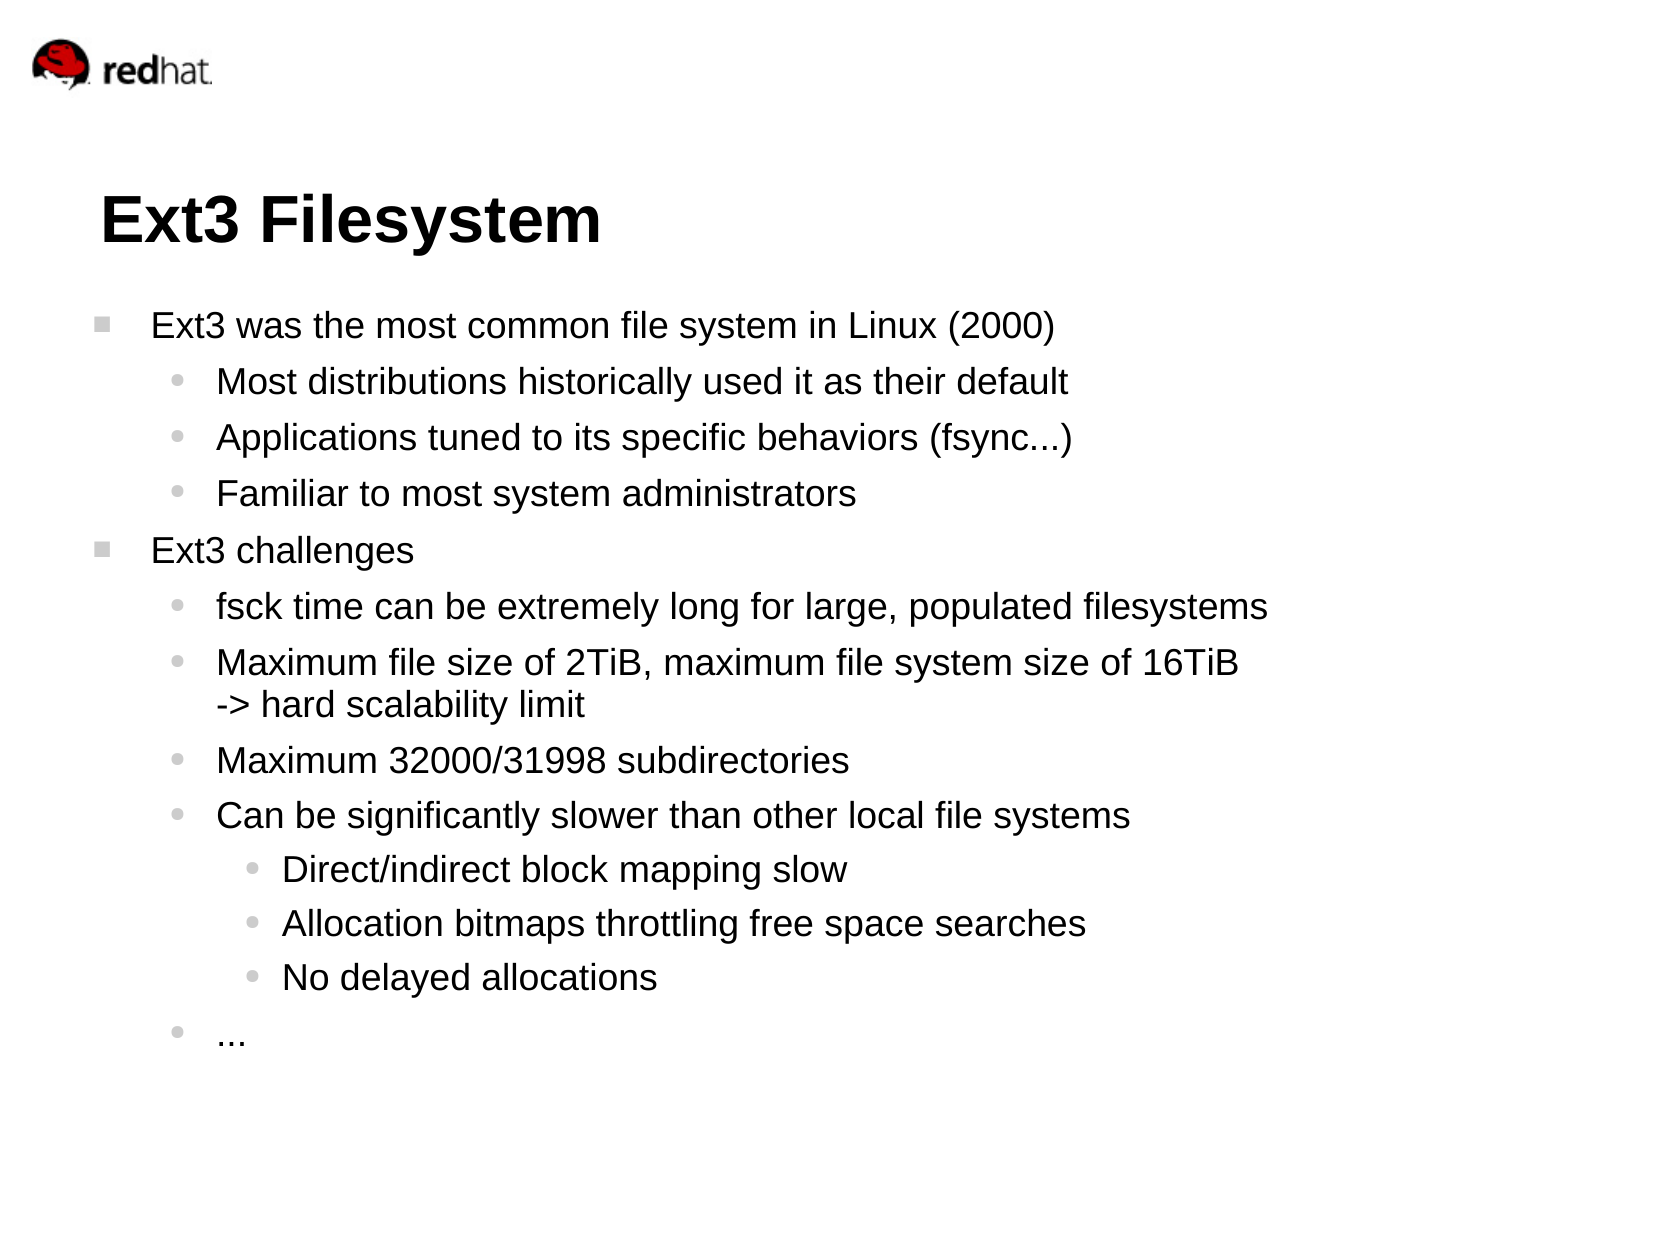

# Ext3 Filesystem
Ext3 was the most common file system in Linux (2000)
Most distributions historically used it as their default
Applications tuned to its specific behaviors (fsync...)
Familiar to most system administrators
Ext3 challenges
fsck time can be extremely long for large, populated filesystems
Maximum file size of 2TiB, maximum file system size of 16TiB
-> hard scalability limit
Maximum 32000/31998 subdirectories
Can be significantly slower than other local file systems
Direct/indirect block mapping slow
Allocation bitmaps throttling free space searches
No delayed allocations
...